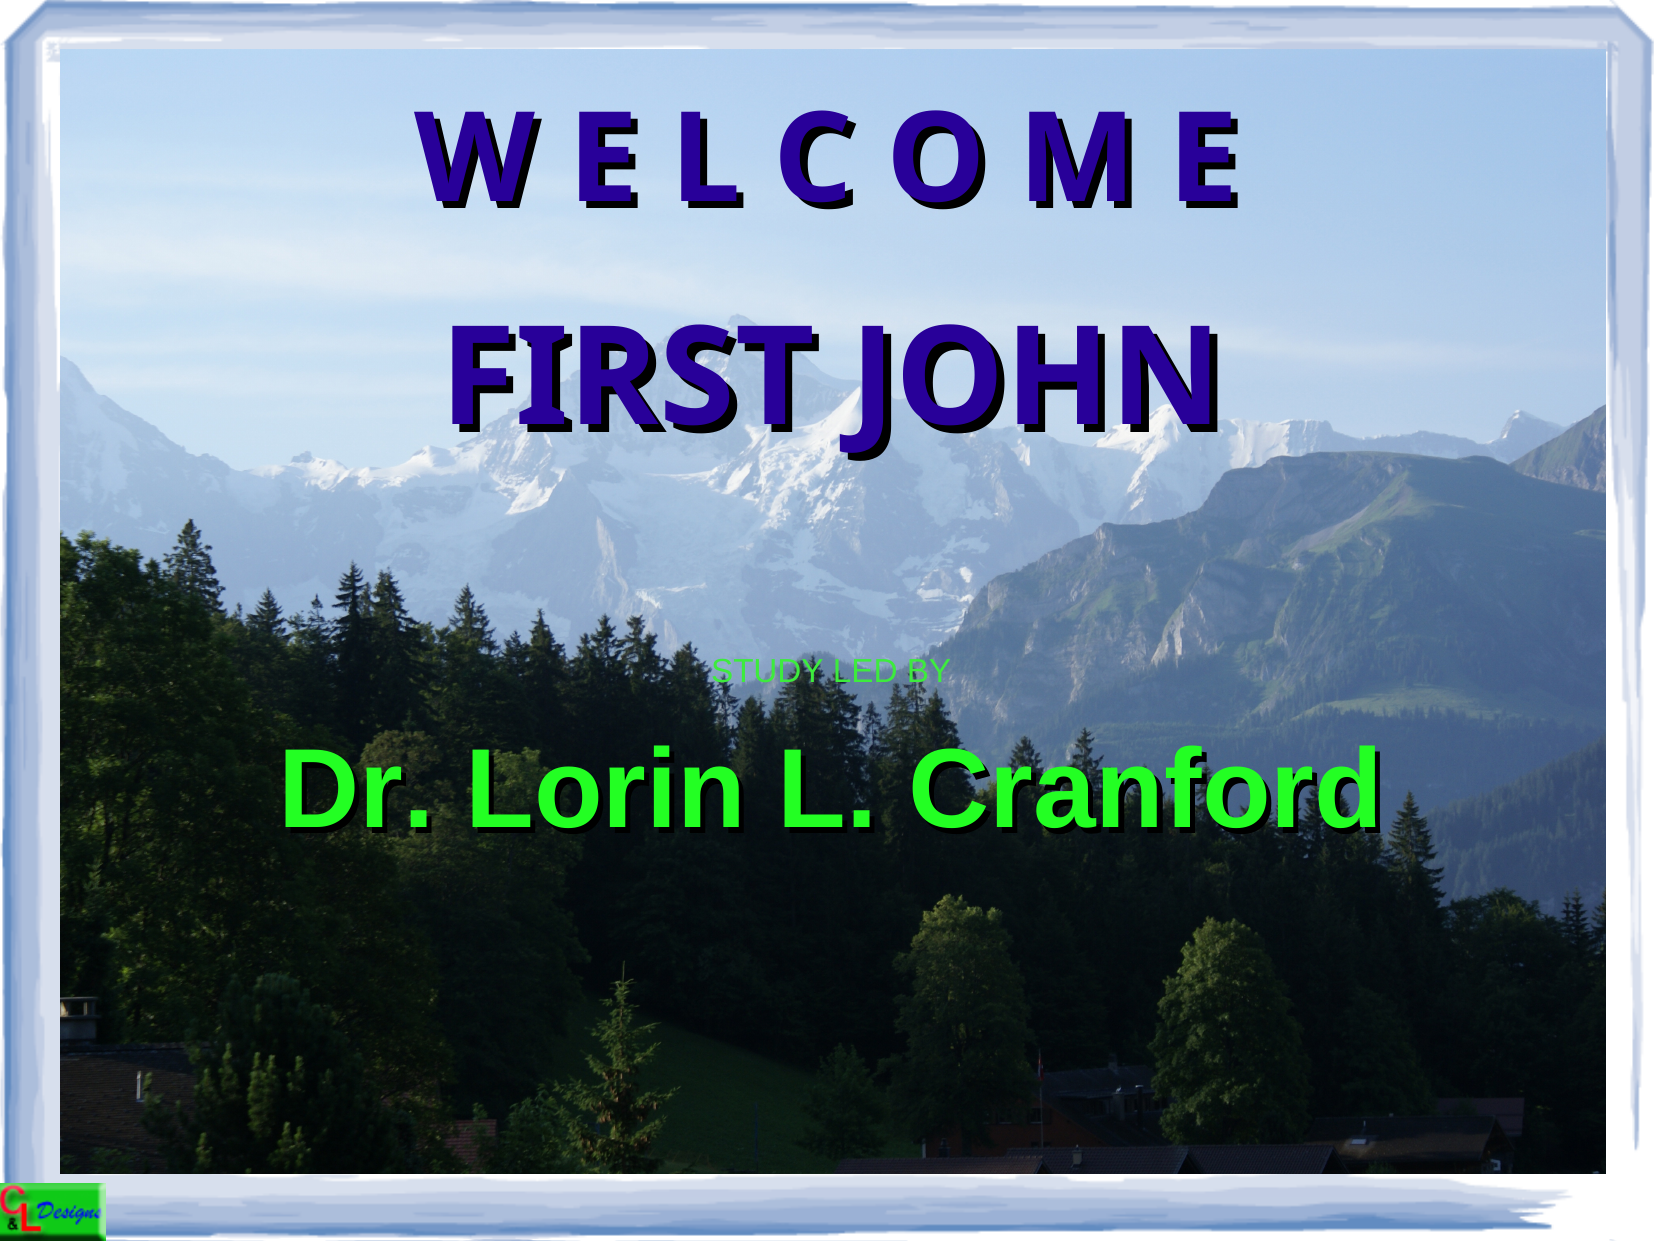

# W E L C O M E
FIRST JOHN
STUDY LED BY
Dr. Lorin L. Cranford